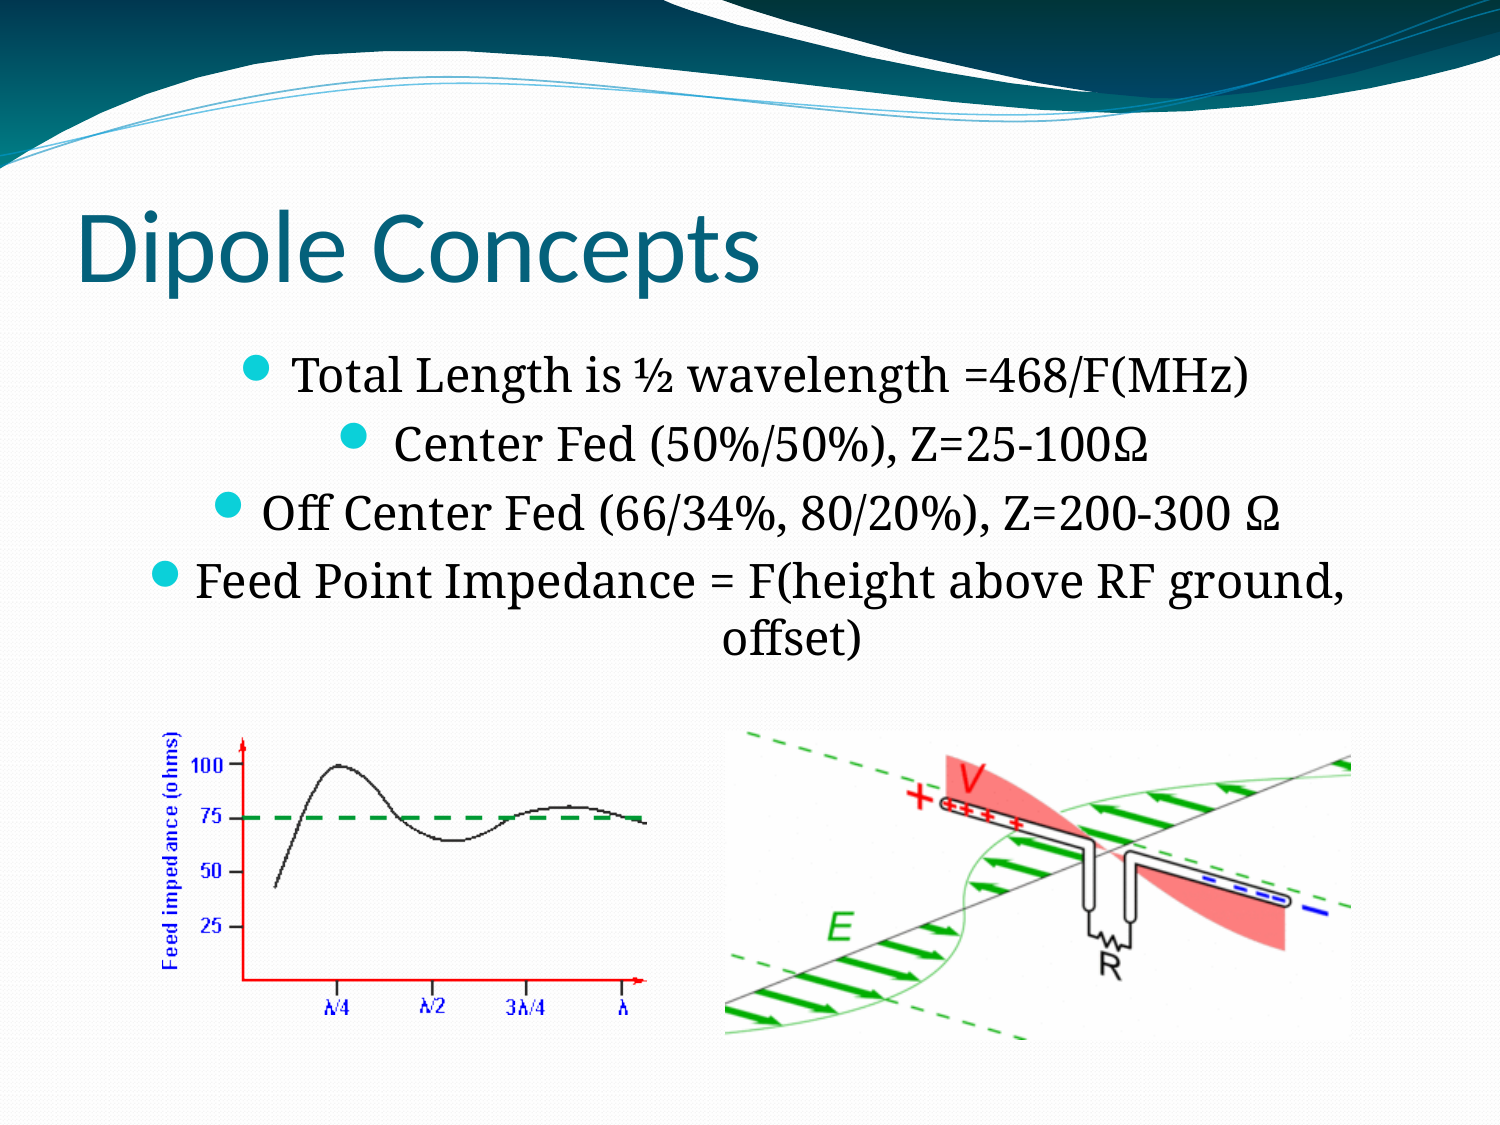

# Dipole Concepts
Total Length is ½ wavelength =468/F(MHz)
Center Fed (50%/50%), Z=25-100Ω
Off Center Fed (66/34%, 80/20%), Z=200-300 Ω
Feed Point Impedance = F(height above RF ground, offset)